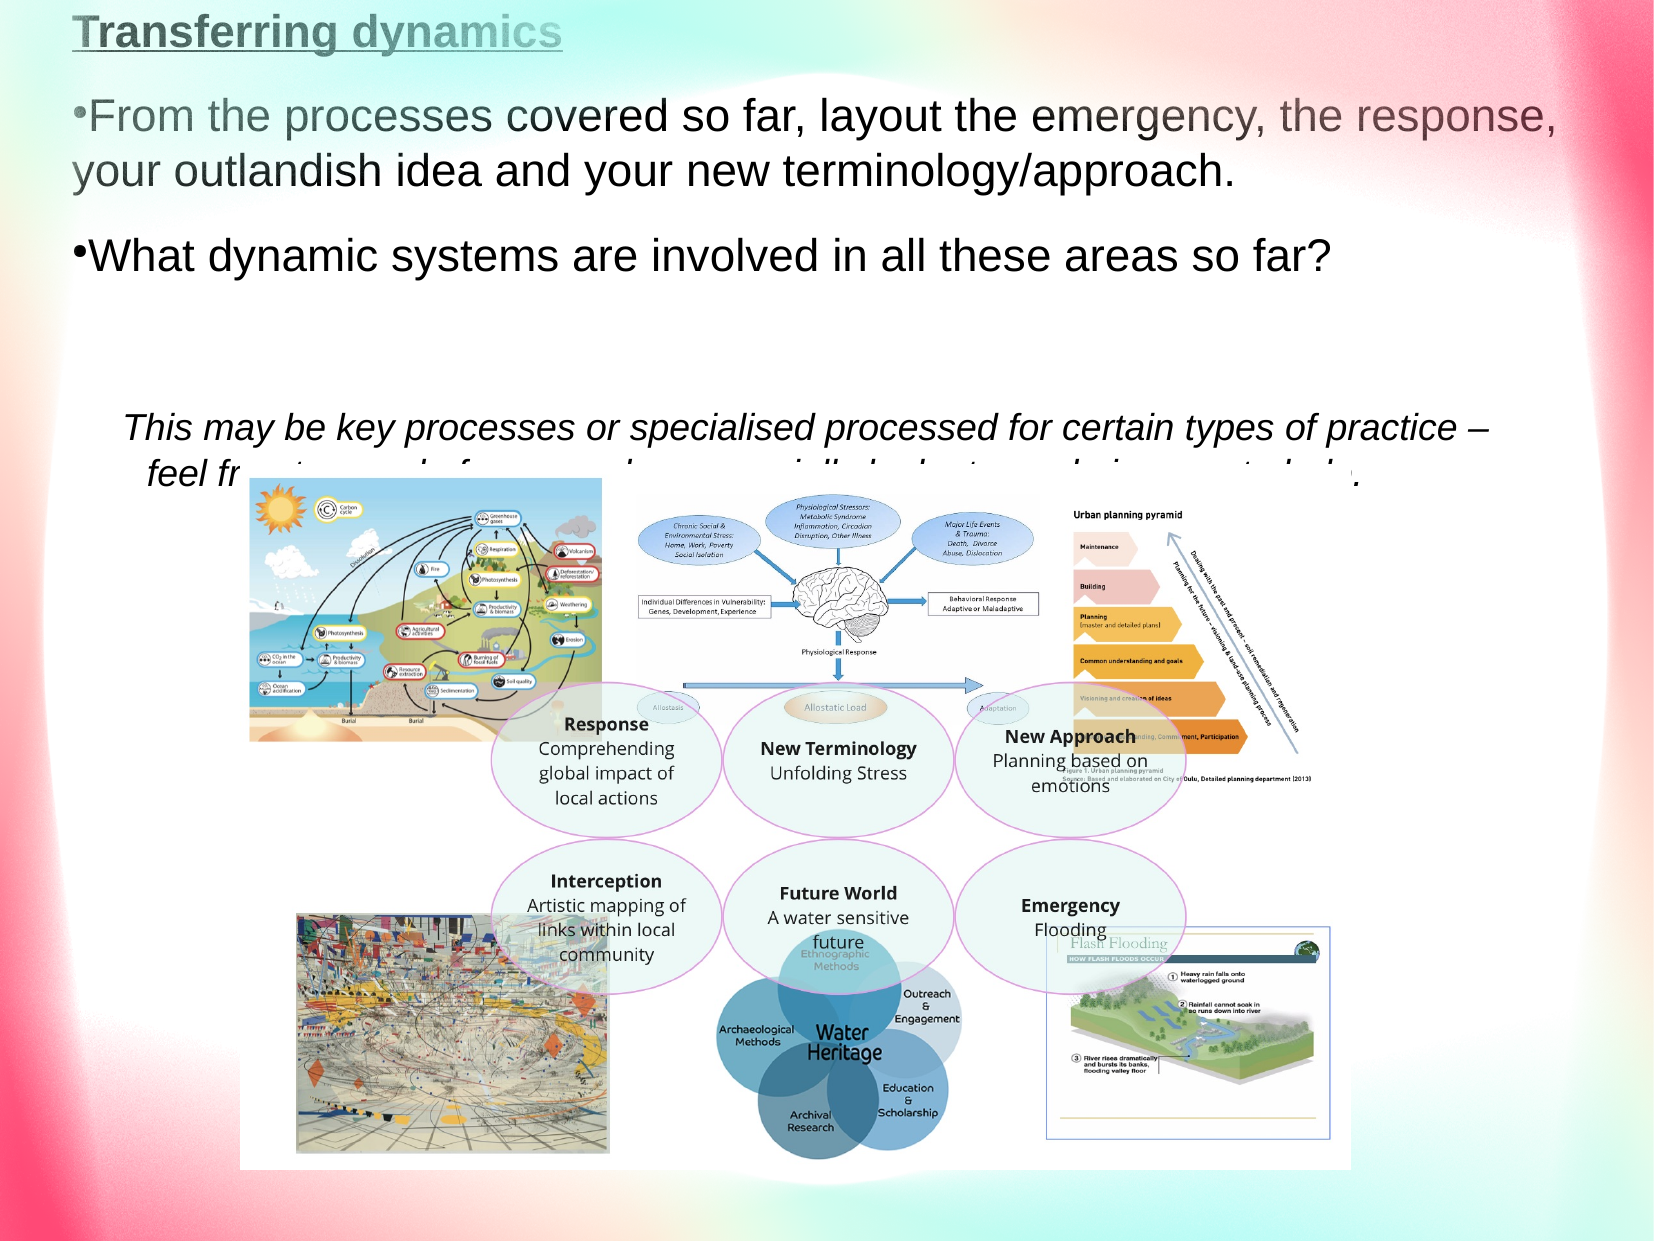

# Transferring dynamics
From the processes covered so far, layout the emergency, the response, your outlandish idea and your new terminology/approach.
What dynamic systems are involved in all these areas so far?
 This may be key processes or specialised processed for certain types of practice – feel free to google for examples, especially look at google images to help.